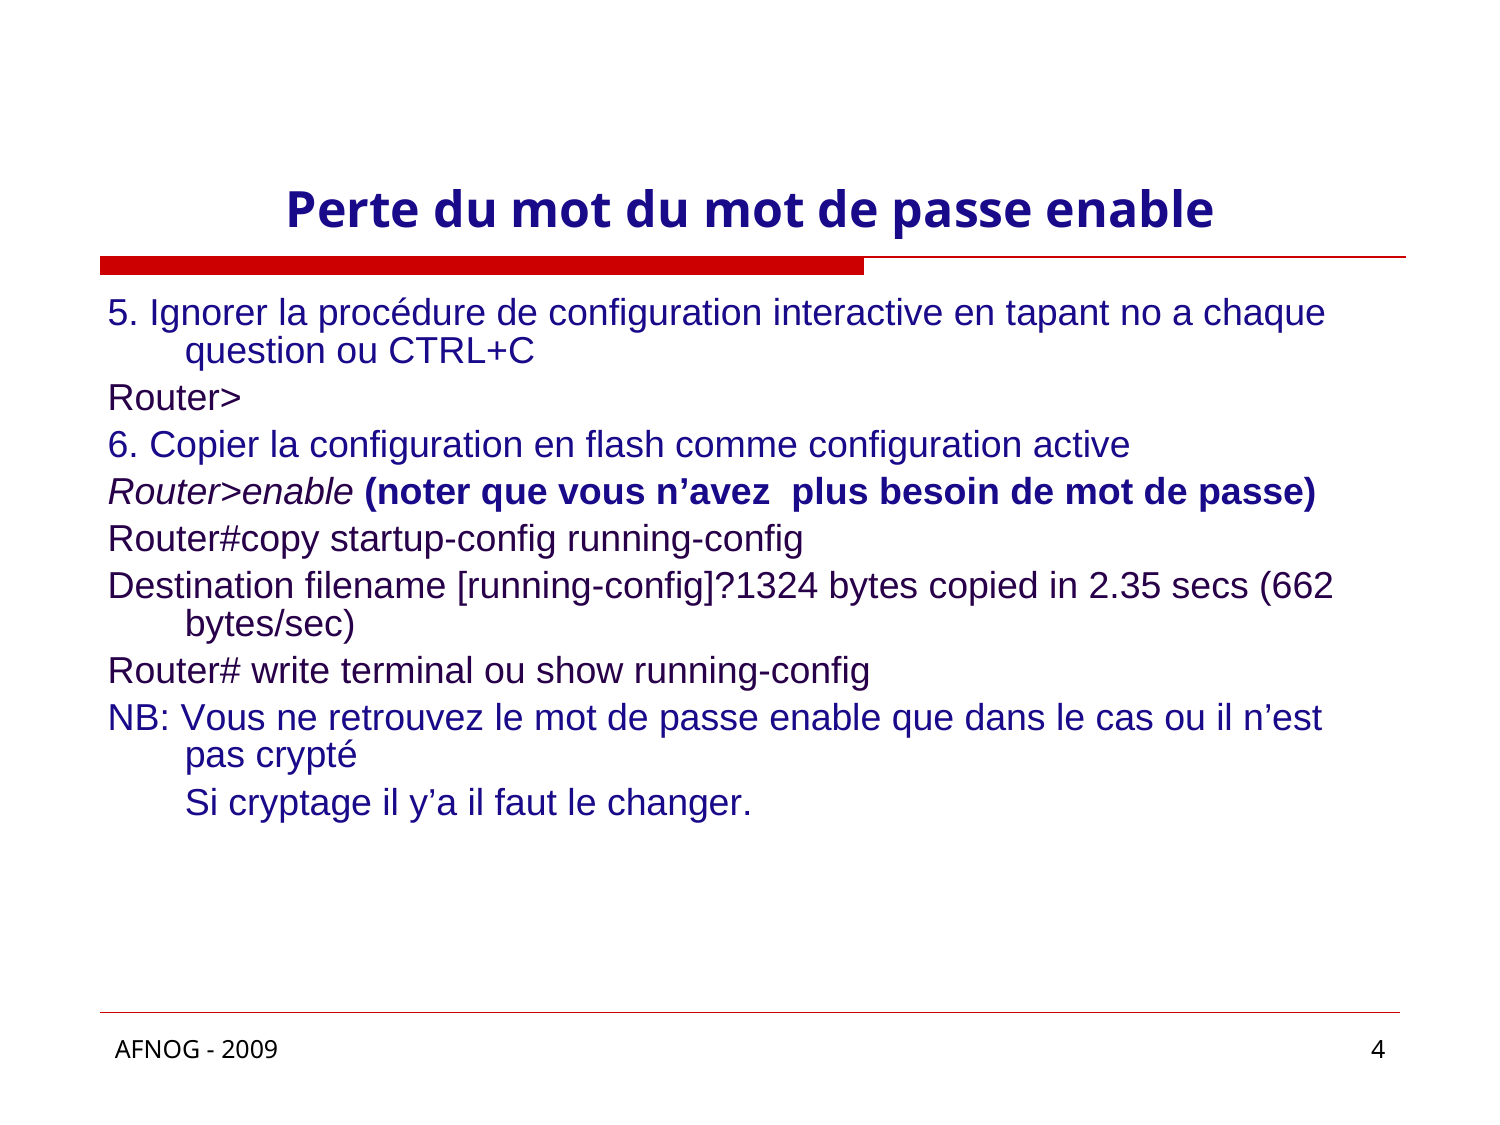

# Perte du mot du mot de passe enable
5. Ignorer la procédure de configuration interactive en tapant no a chaque question ou CTRL+C
Router>
6. Copier la configuration en flash comme configuration active
Router>enable (noter que vous n’avez plus besoin de mot de passe)
Router#copy startup-config running-config
Destination filename [running-config]?1324 bytes copied in 2.35 secs (662 bytes/sec)
Router# write terminal ou show running-config
NB: Vous ne retrouvez le mot de passe enable que dans le cas ou il n’est pas crypté
	Si cryptage il y’a il faut le changer.
AFNOG - 2009
4